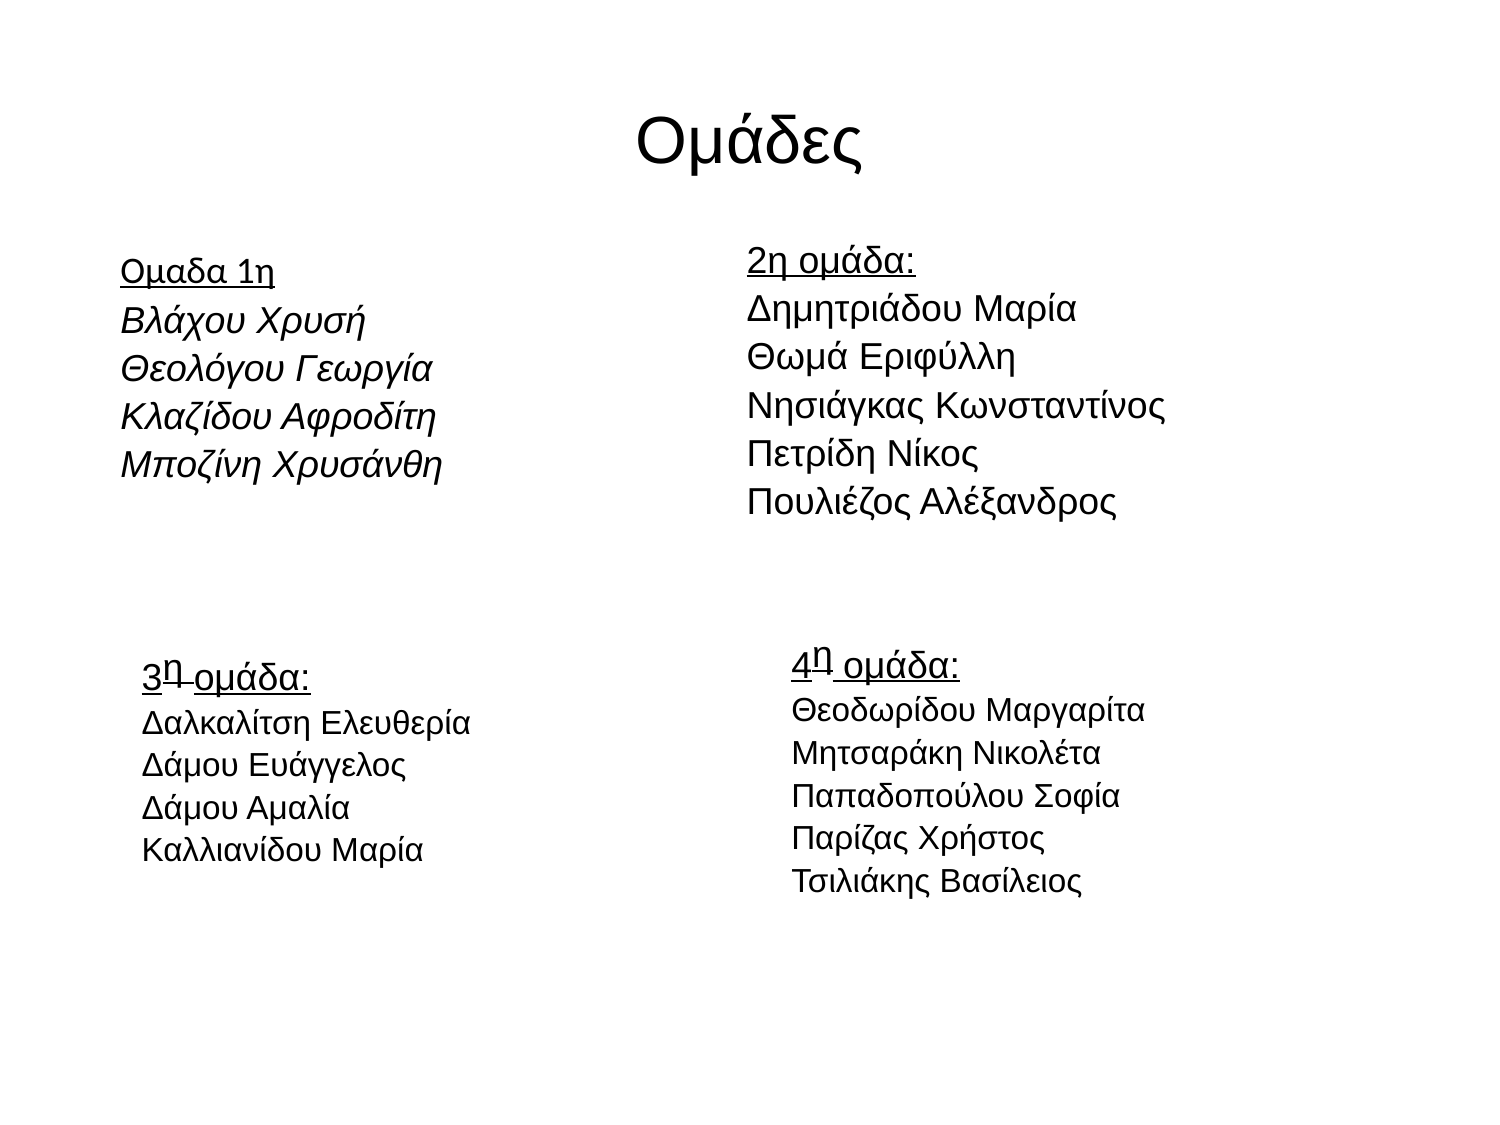

Ομάδες
2η ομάδα:
Δημητριάδου Μαρία
Θωμά Εριφύλλη
Νησιάγκας Κωνσταντίνος
Πετρίδη Νίκος
Πουλιέζος Αλέξανδρος
# Ομαδα 1η Βλάχου Χρυσή Θεολόγου Γεωργία Κλαζίδου Αφροδίτη Μποζίνη Χρυσάνθη
4η ομάδα:
Θεοδωρίδου Μαργαρίτα
Μητσαράκη Νικολέτα
Παπαδοπούλου Σοφία
Παρίζας Χρήστος
Τσιλιάκης Βασίλειος
3η ομάδα:
Δαλκαλίτση Ελευθερία
Δάμου Ευάγγελος
Δάμου Αμαλία
Καλλιανίδου Μαρία